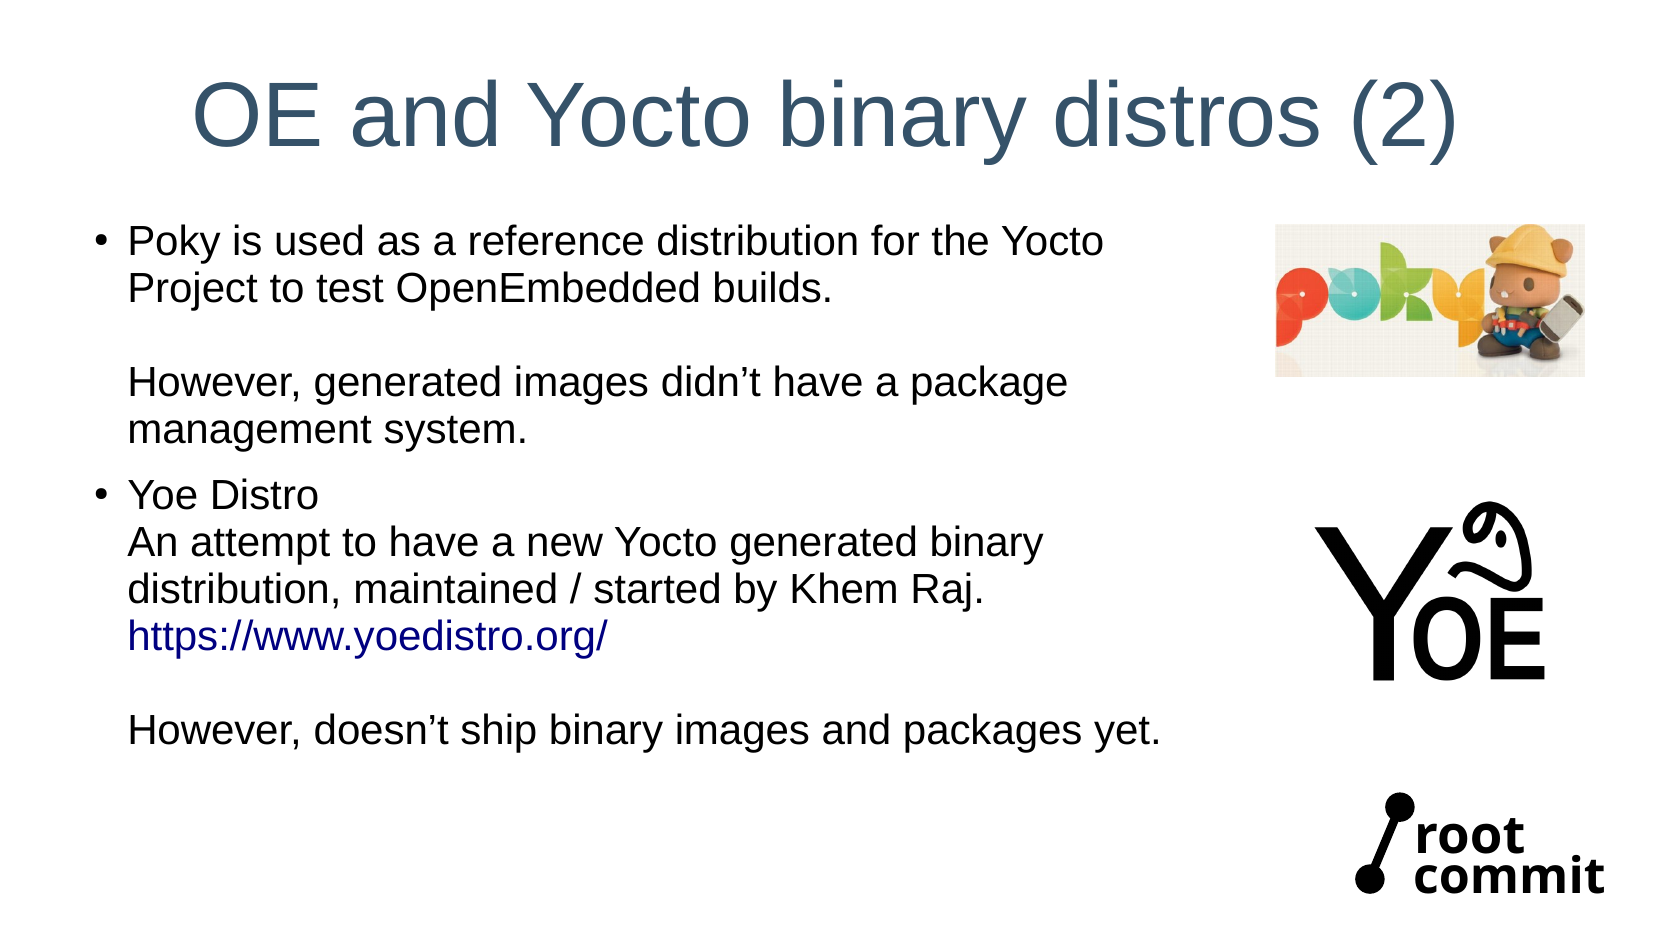

# OE and Yocto binary distros (2)
Poky is used as a reference distribution for the Yocto Project to test OpenEmbedded builds.
However, generated images didn’t have a package management system.
Yoe Distro
An attempt to have a new Yocto generated binary distribution, maintained / started by Khem Raj.
https://www.yoedistro.org/
However, doesn’t ship binary images and packages yet.